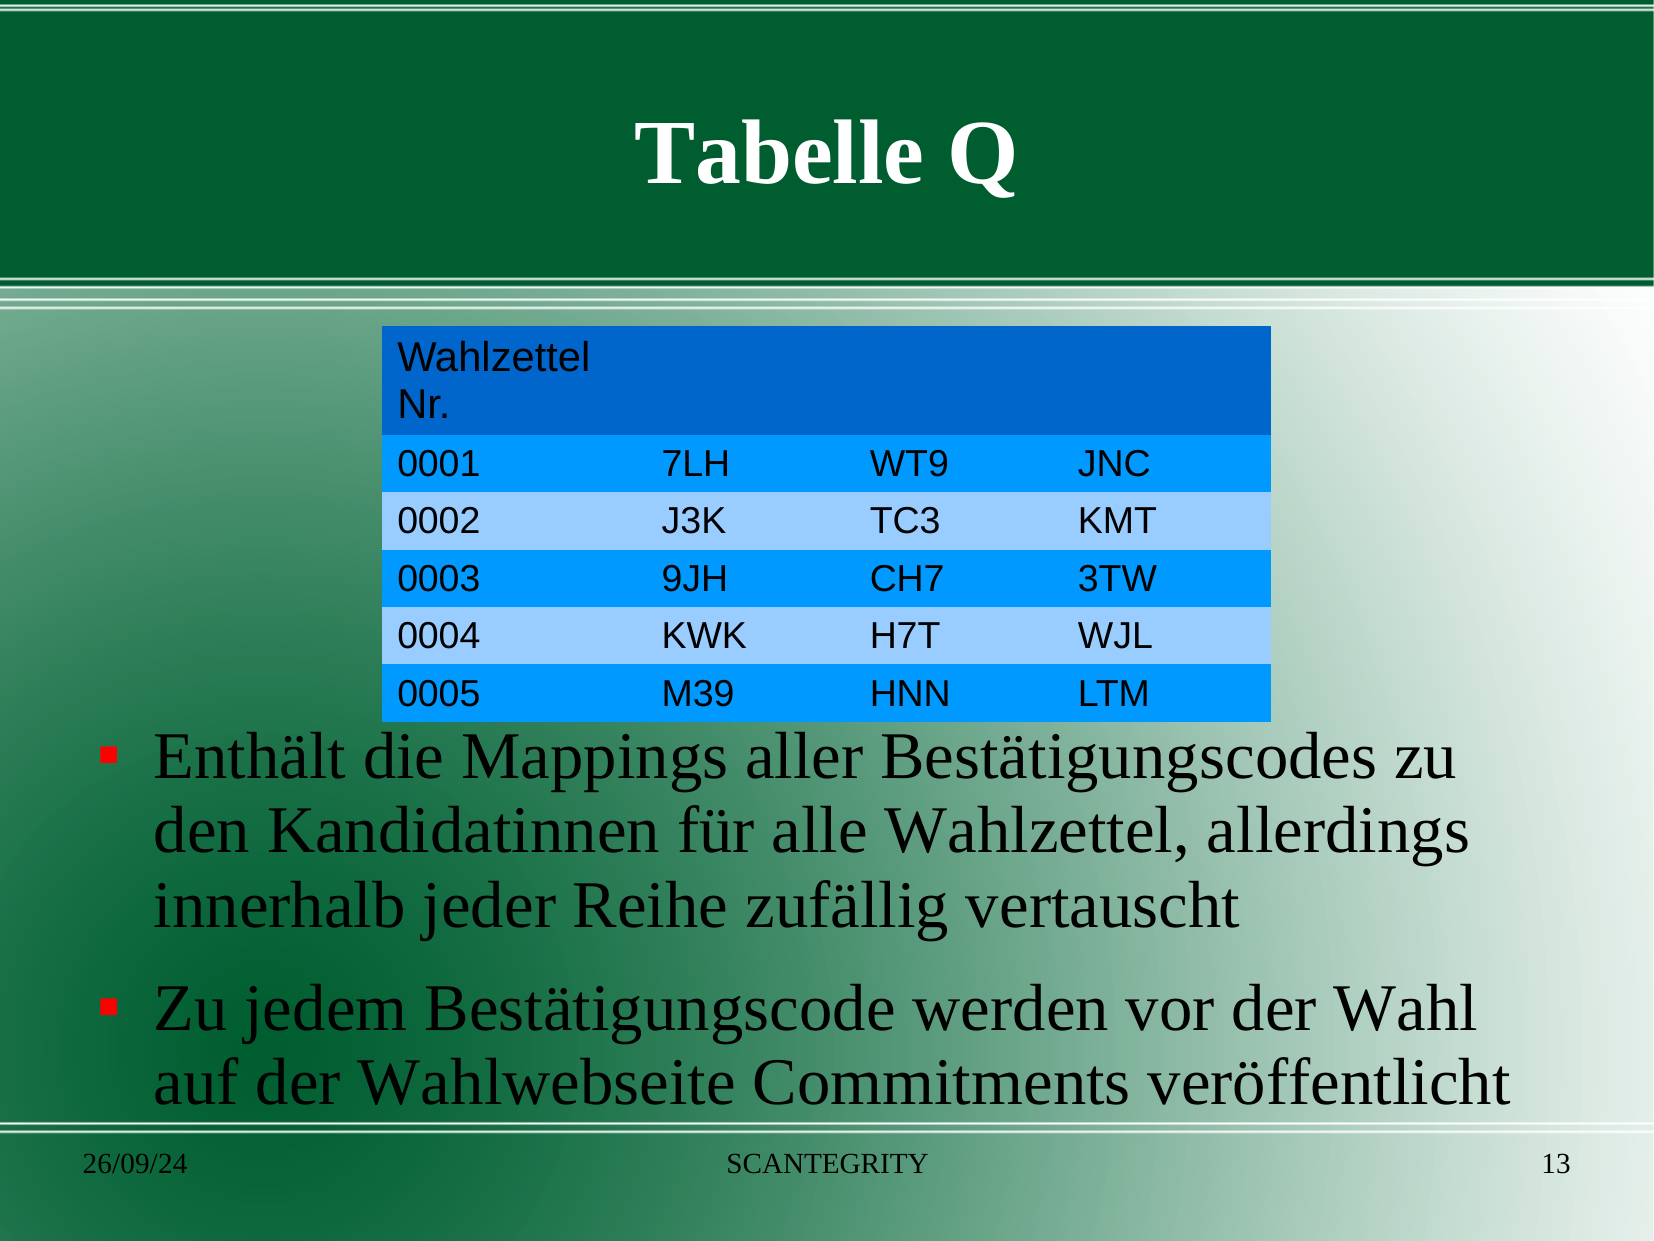

# Tabelle Q
| Wahlzettel Nr. | | | |
| --- | --- | --- | --- |
| 0001 | 7LH | WT9 | JNC |
| 0002 | J3K | TC3 | KMT |
| 0003 | 9JH | CH7 | 3TW |
| 0004 | KWK | H7T | WJL |
| 0005 | M39 | HNN | LTM |
Enthält die Mappings aller Bestätigungscodes zu den Kandidatinnen für alle Wahlzettel, allerdings innerhalb jeder Reihe zufällig vertauscht
Zu jedem Bestätigungscode werden vor der Wahl auf der Wahlwebseite Commitments veröffentlicht
SCANTEGRITY
13